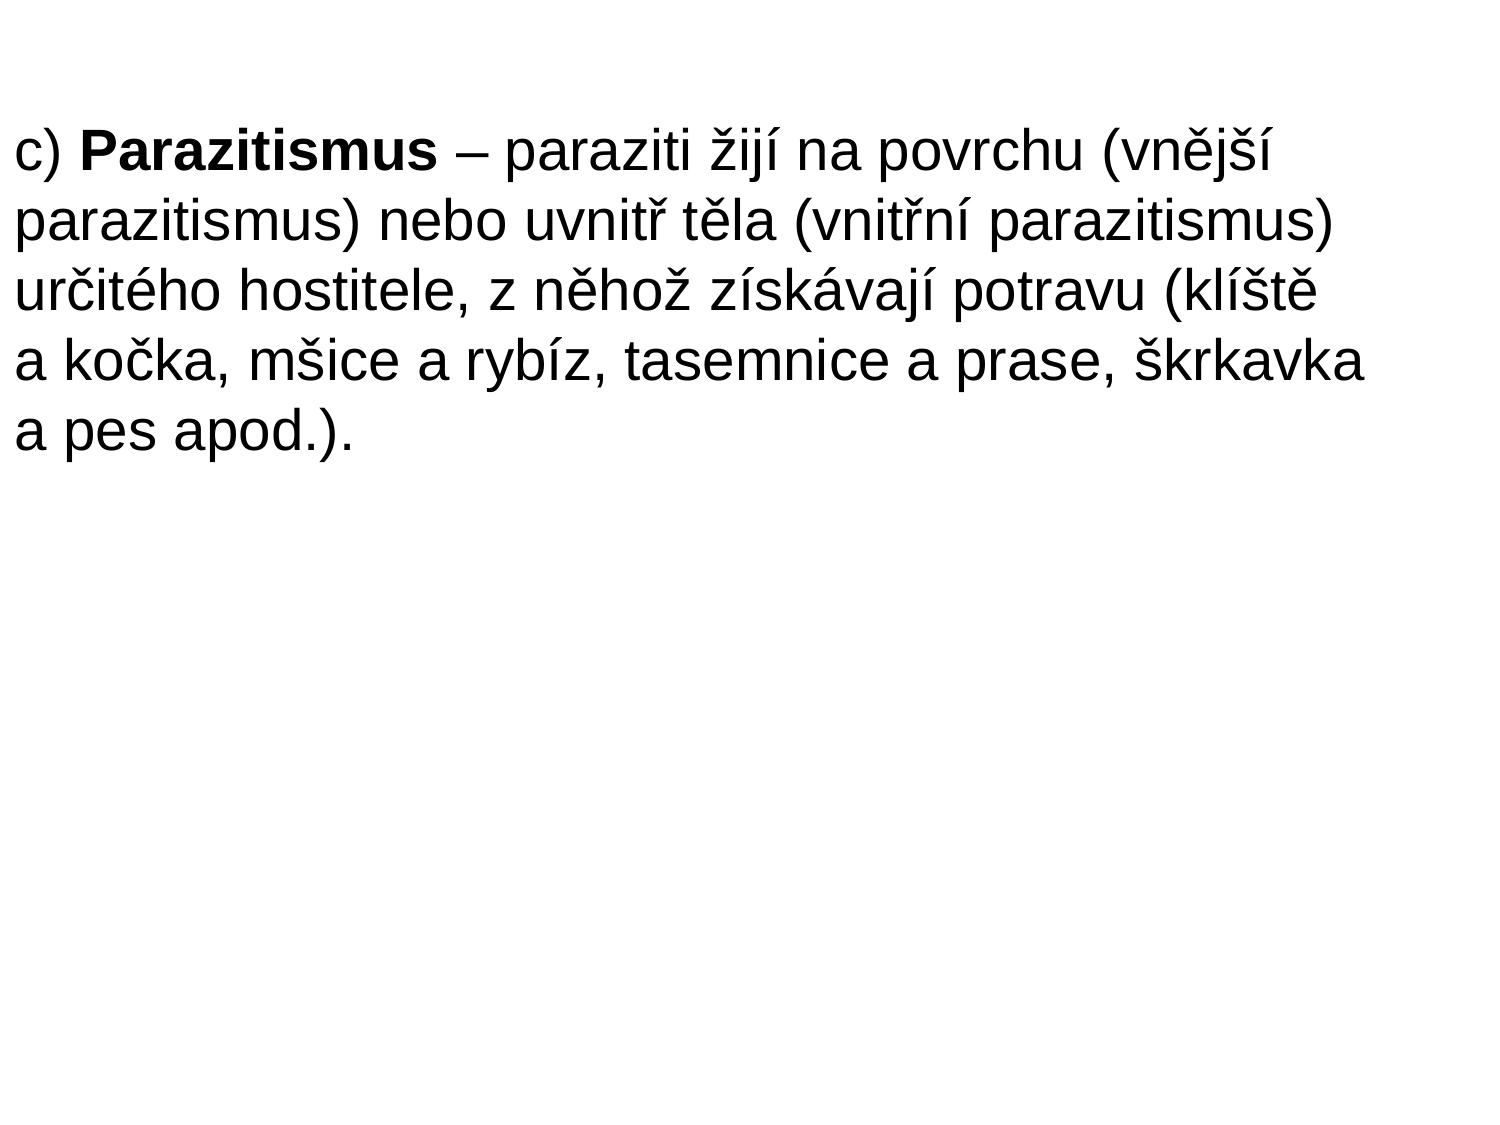

c) Parazitismus – paraziti žijí na povrchu (vnější parazitismus) nebo uvnitř těla (vnitřní parazitismus) určitého hostitele, z něhož získávají potravu (klíště
a kočka, mšice a rybíz, tasemnice a prase, škrkavka a pes apod.).